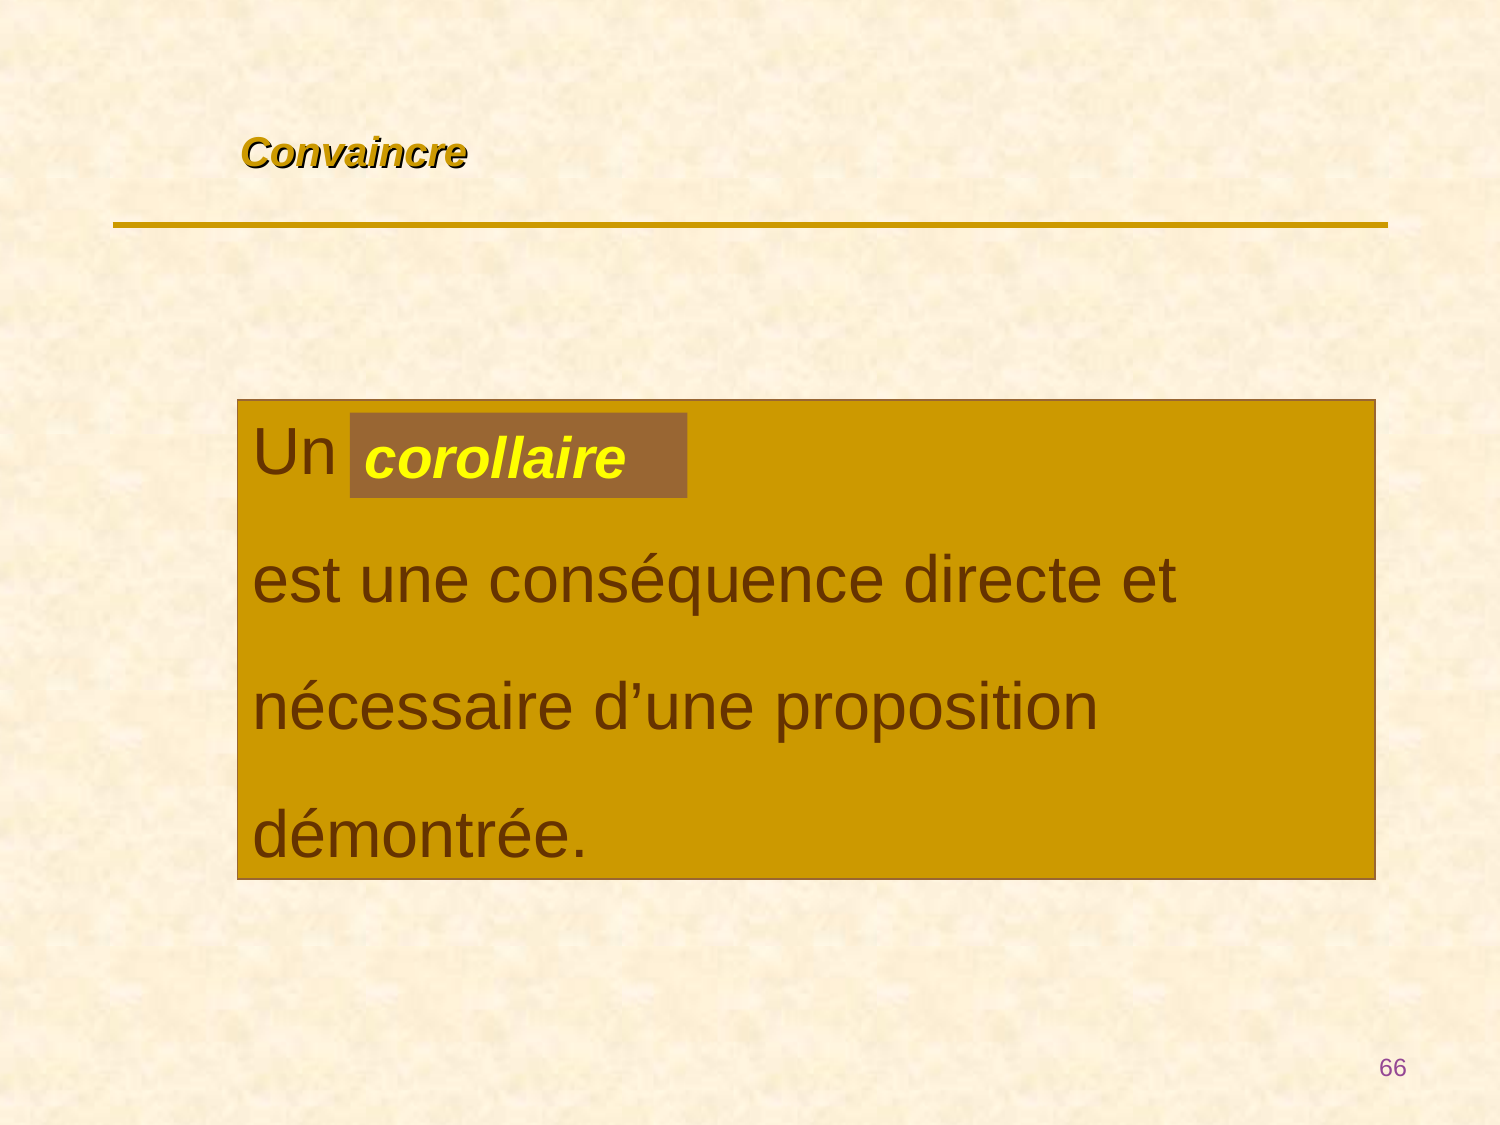

Convaincre
Un …
est une conséquence directe et nécessaire d’une proposition démontrée.
corollaire
66